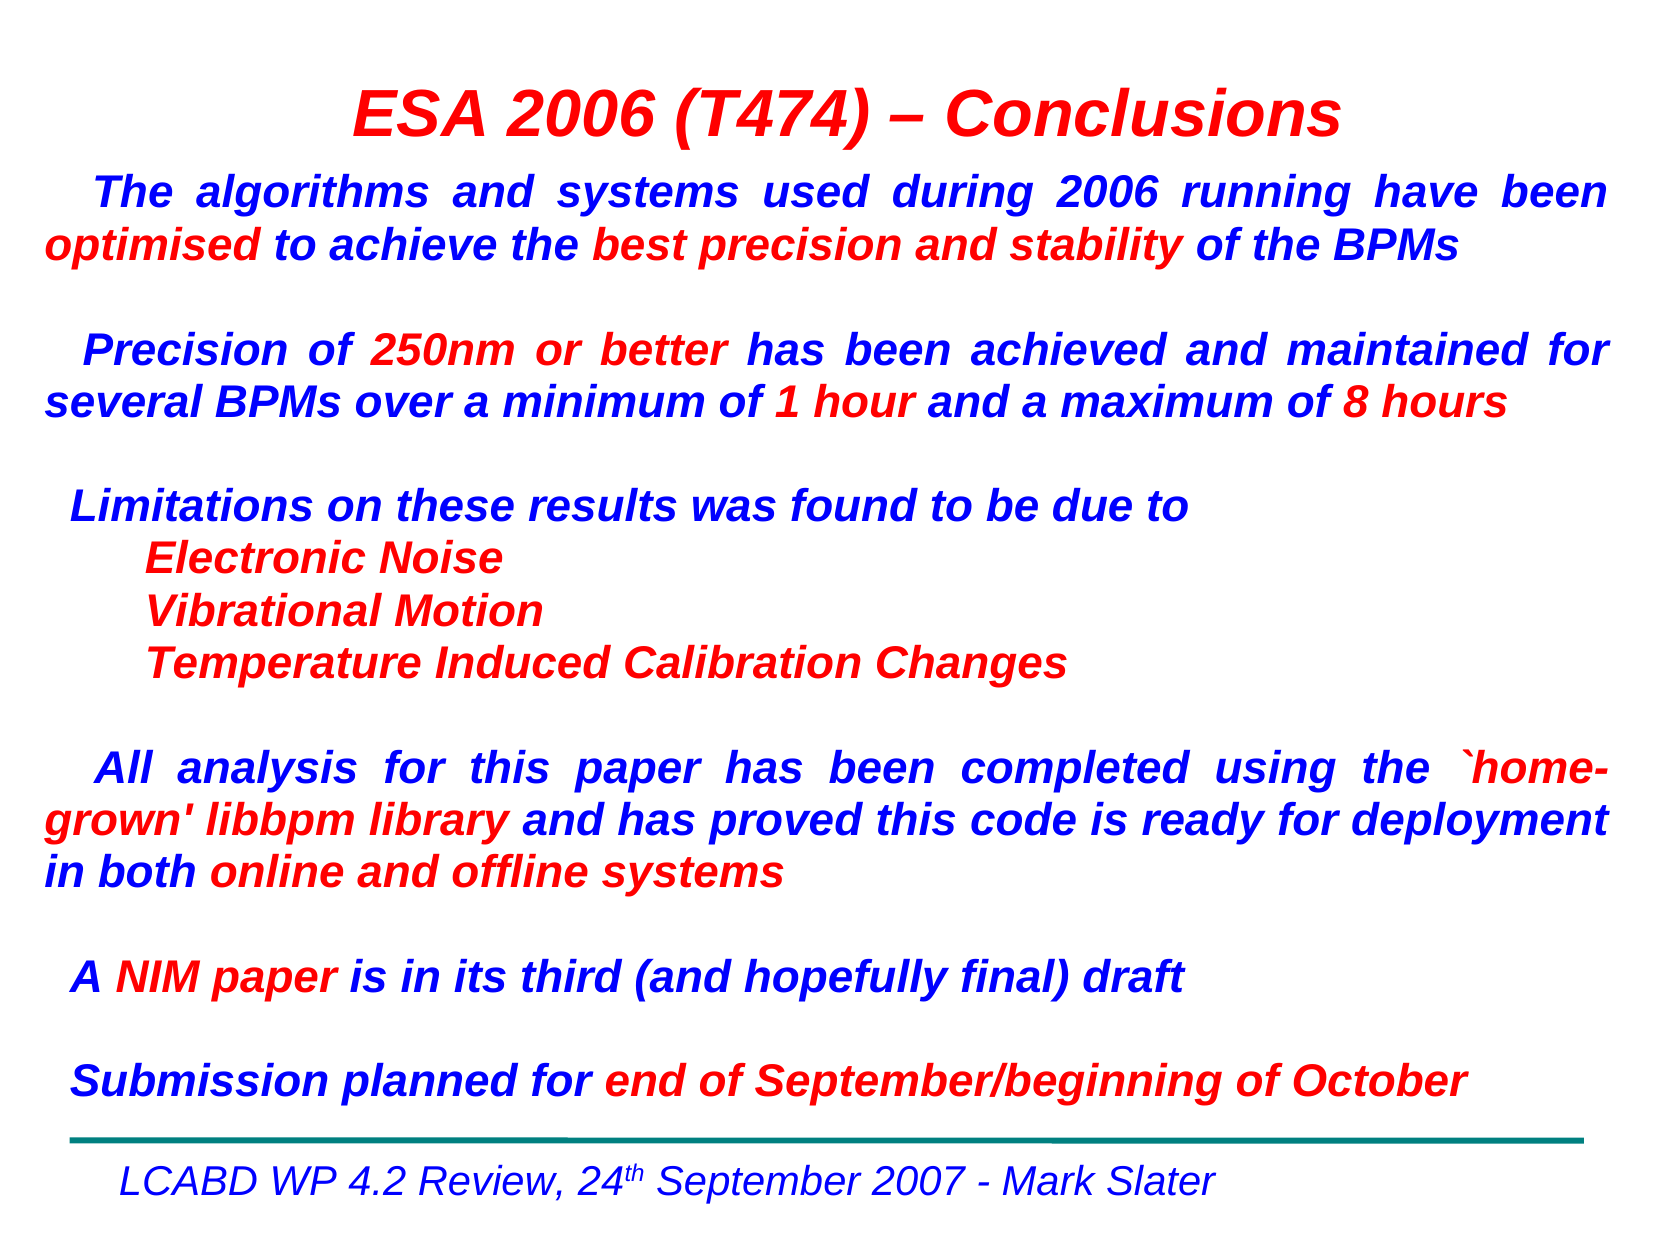

ESA 2006 (T474) – Conclusions
 The algorithms and systems used during 2006 running have been optimised to achieve the best precision and stability of the BPMs
 Precision of 250nm or better has been achieved and maintained for several BPMs over a minimum of 1 hour and a maximum of 8 hours
 Limitations on these results was found to be due to
 Electronic Noise
 Vibrational Motion
 Temperature Induced Calibration Changes
 All analysis for this paper has been completed using the `home-grown' libbpm library and has proved this code is ready for deployment in both online and offline systems
 A NIM paper is in its third (and hopefully final) draft
 Submission planned for end of September/beginning of October
LCABD WP 4.2 Review, 24th September 2007 - Mark Slater